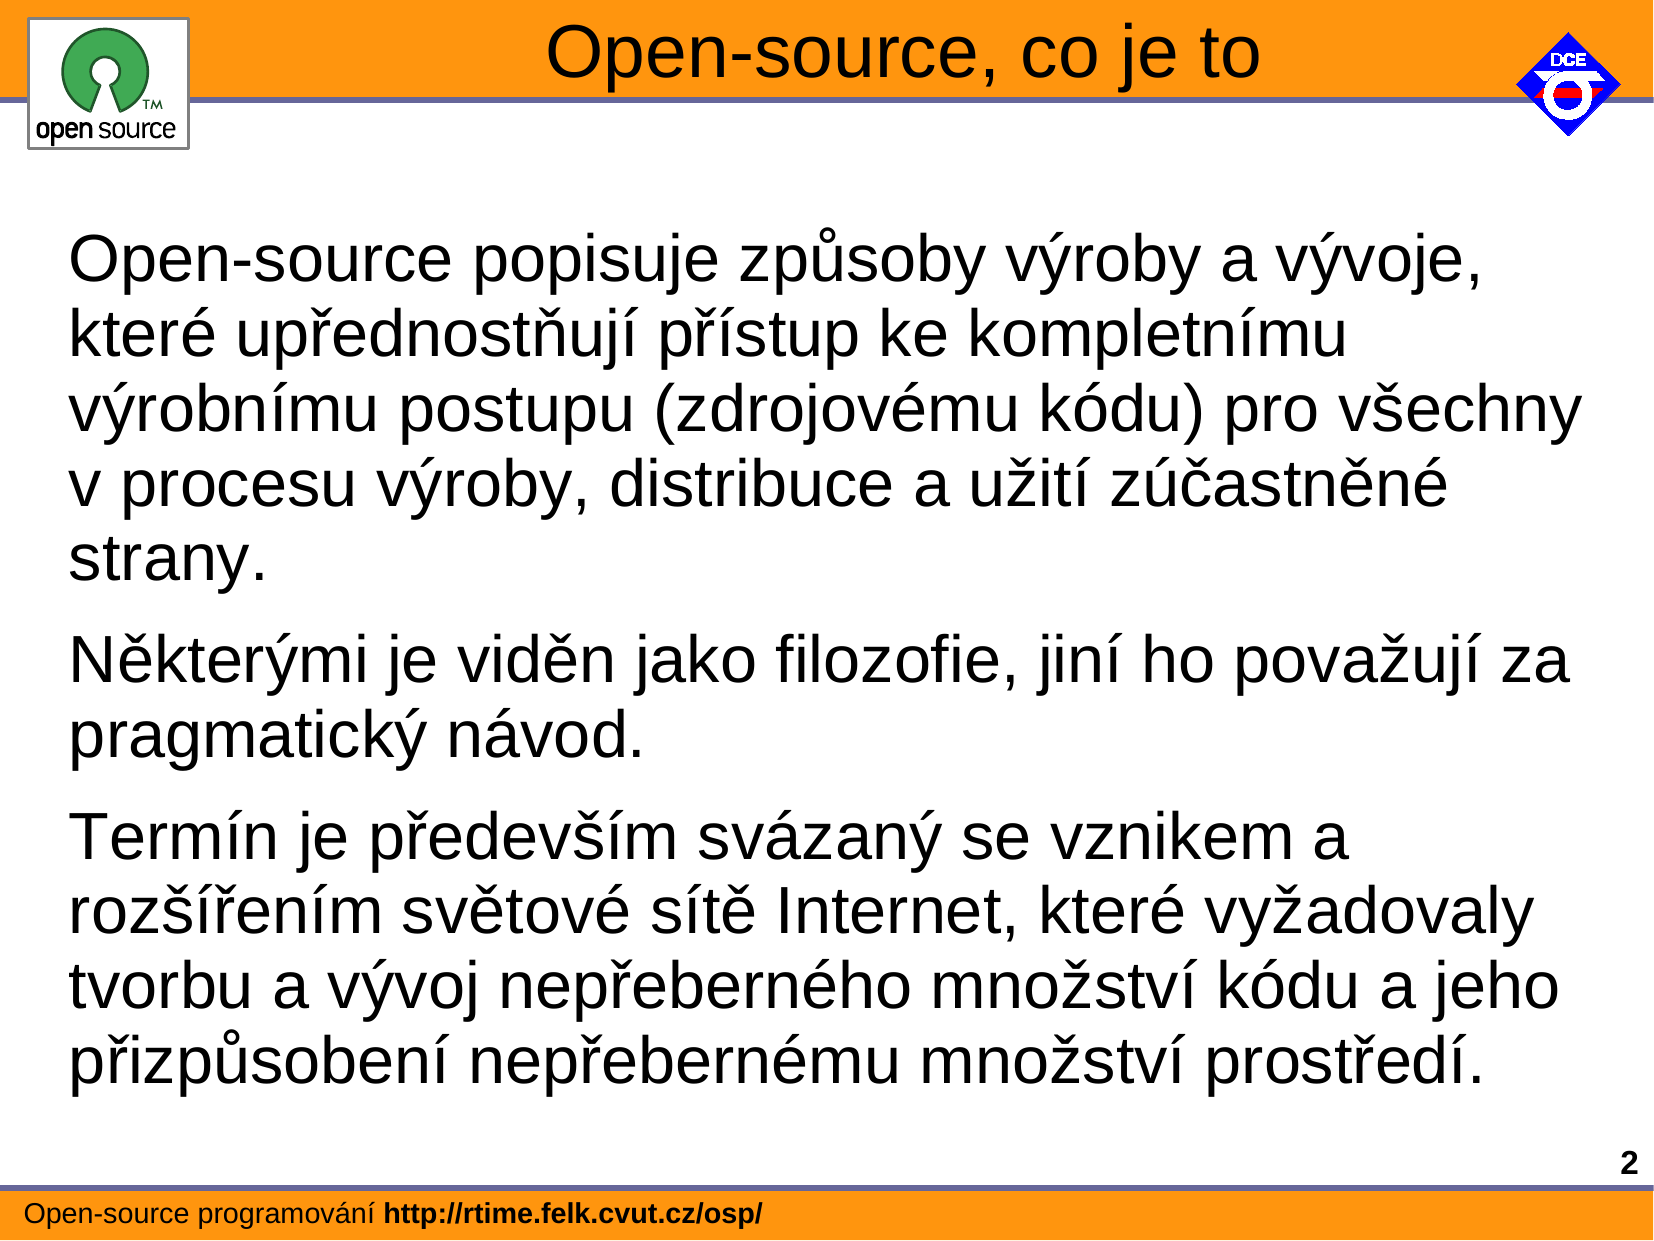

# Open-source, co je to
Open-source popisuje způsoby výroby a vývoje, které upřednostňují přístup ke kompletnímu výrobnímu postupu (zdrojovému kódu) pro všechny v procesu výroby, distribuce a užití zúčastněné strany.
Některými je viděn jako filozofie, jiní ho považují za pragmatický návod.
Termín je především svázaný se vznikem a rozšířením světové sítě Internet, které vyžadovaly tvorbu a vývoj nepřeberného množství kódu a jeho přizpůsobení nepřebernému množství prostředí.